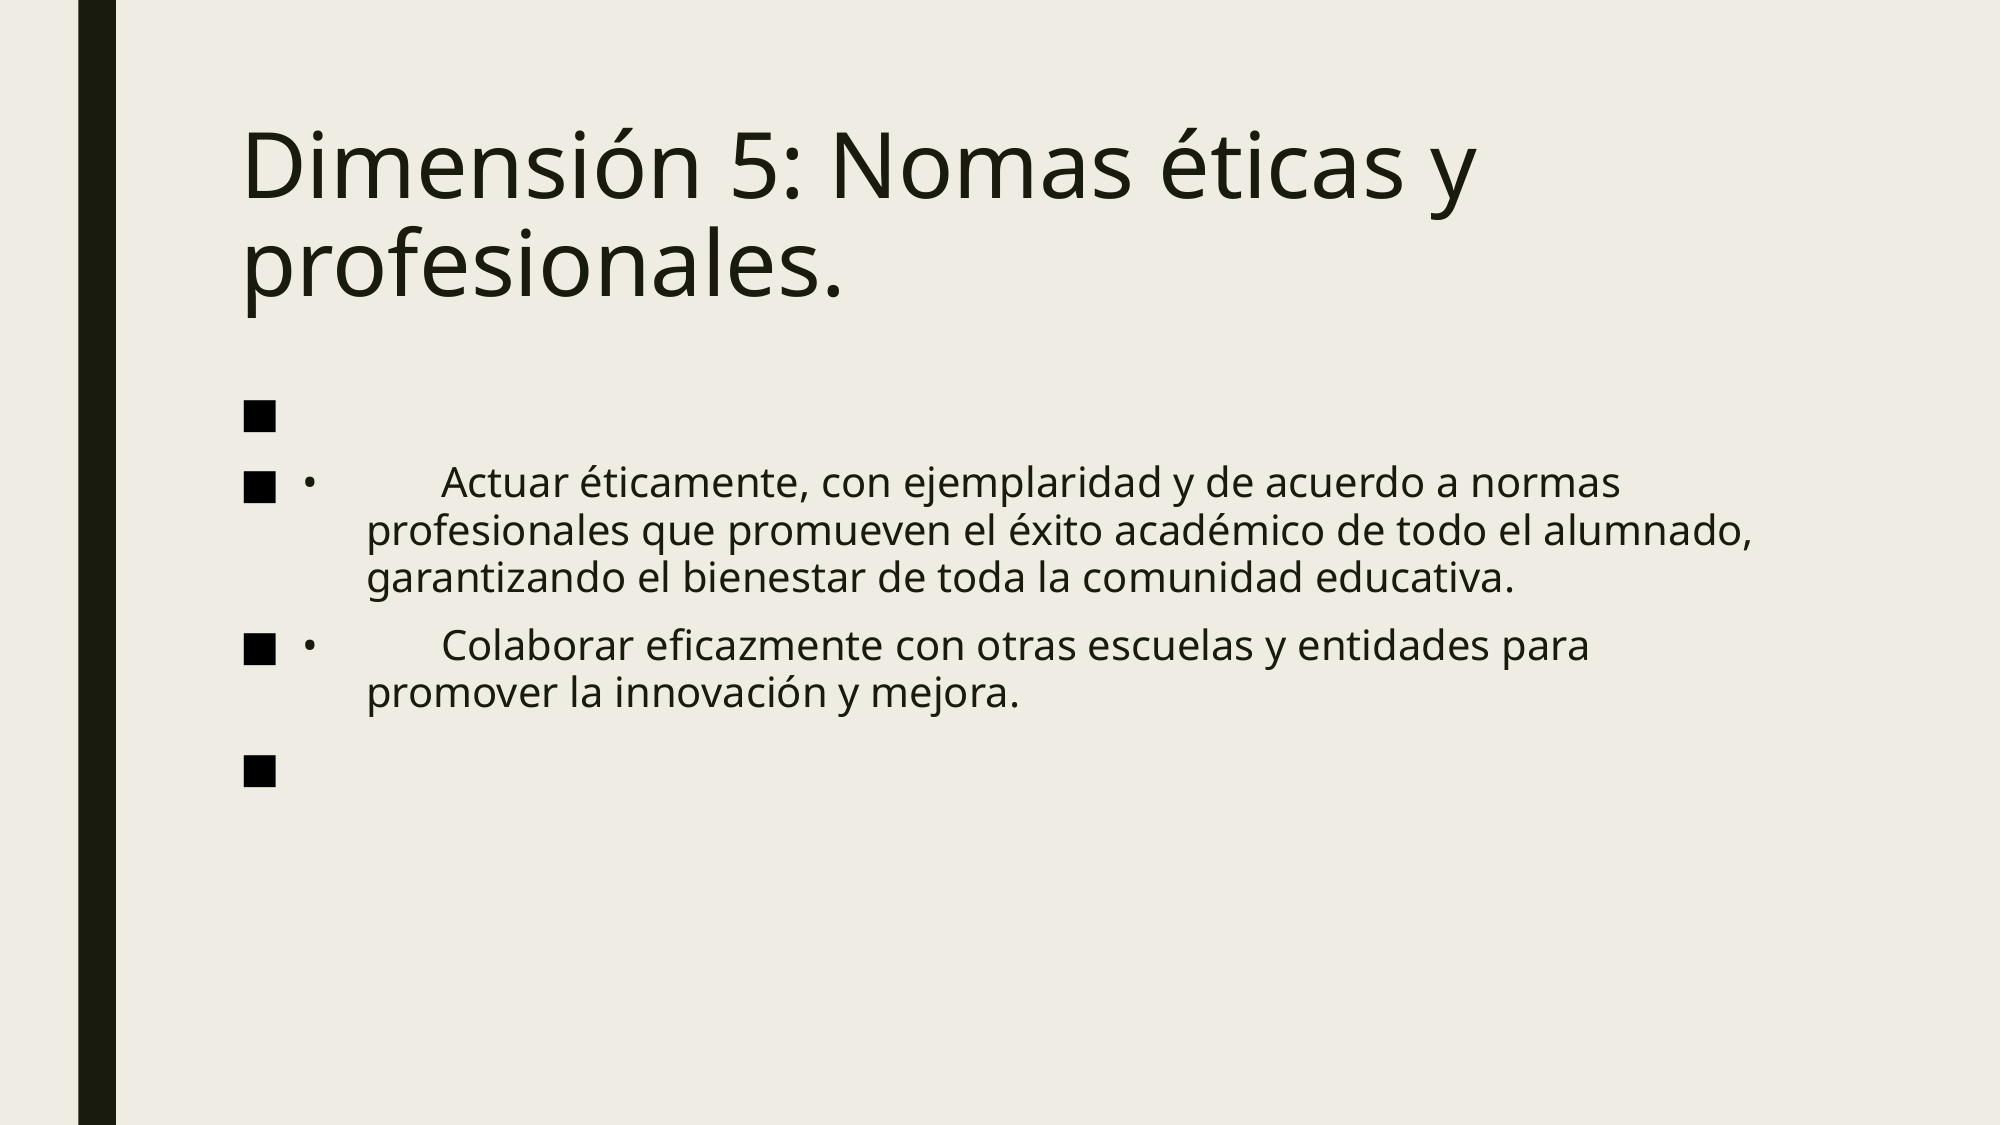

# Dimensión 5: Nomas éticas y profesionales.
•	Actuar éticamente, con ejemplaridad y de acuerdo a normas profesionales que promueven el éxito académico de todo el alumnado, garantizando el bienestar de toda la comunidad educativa.
•	Colaborar eficazmente con otras escuelas y entidades para promover la innovación y mejora.